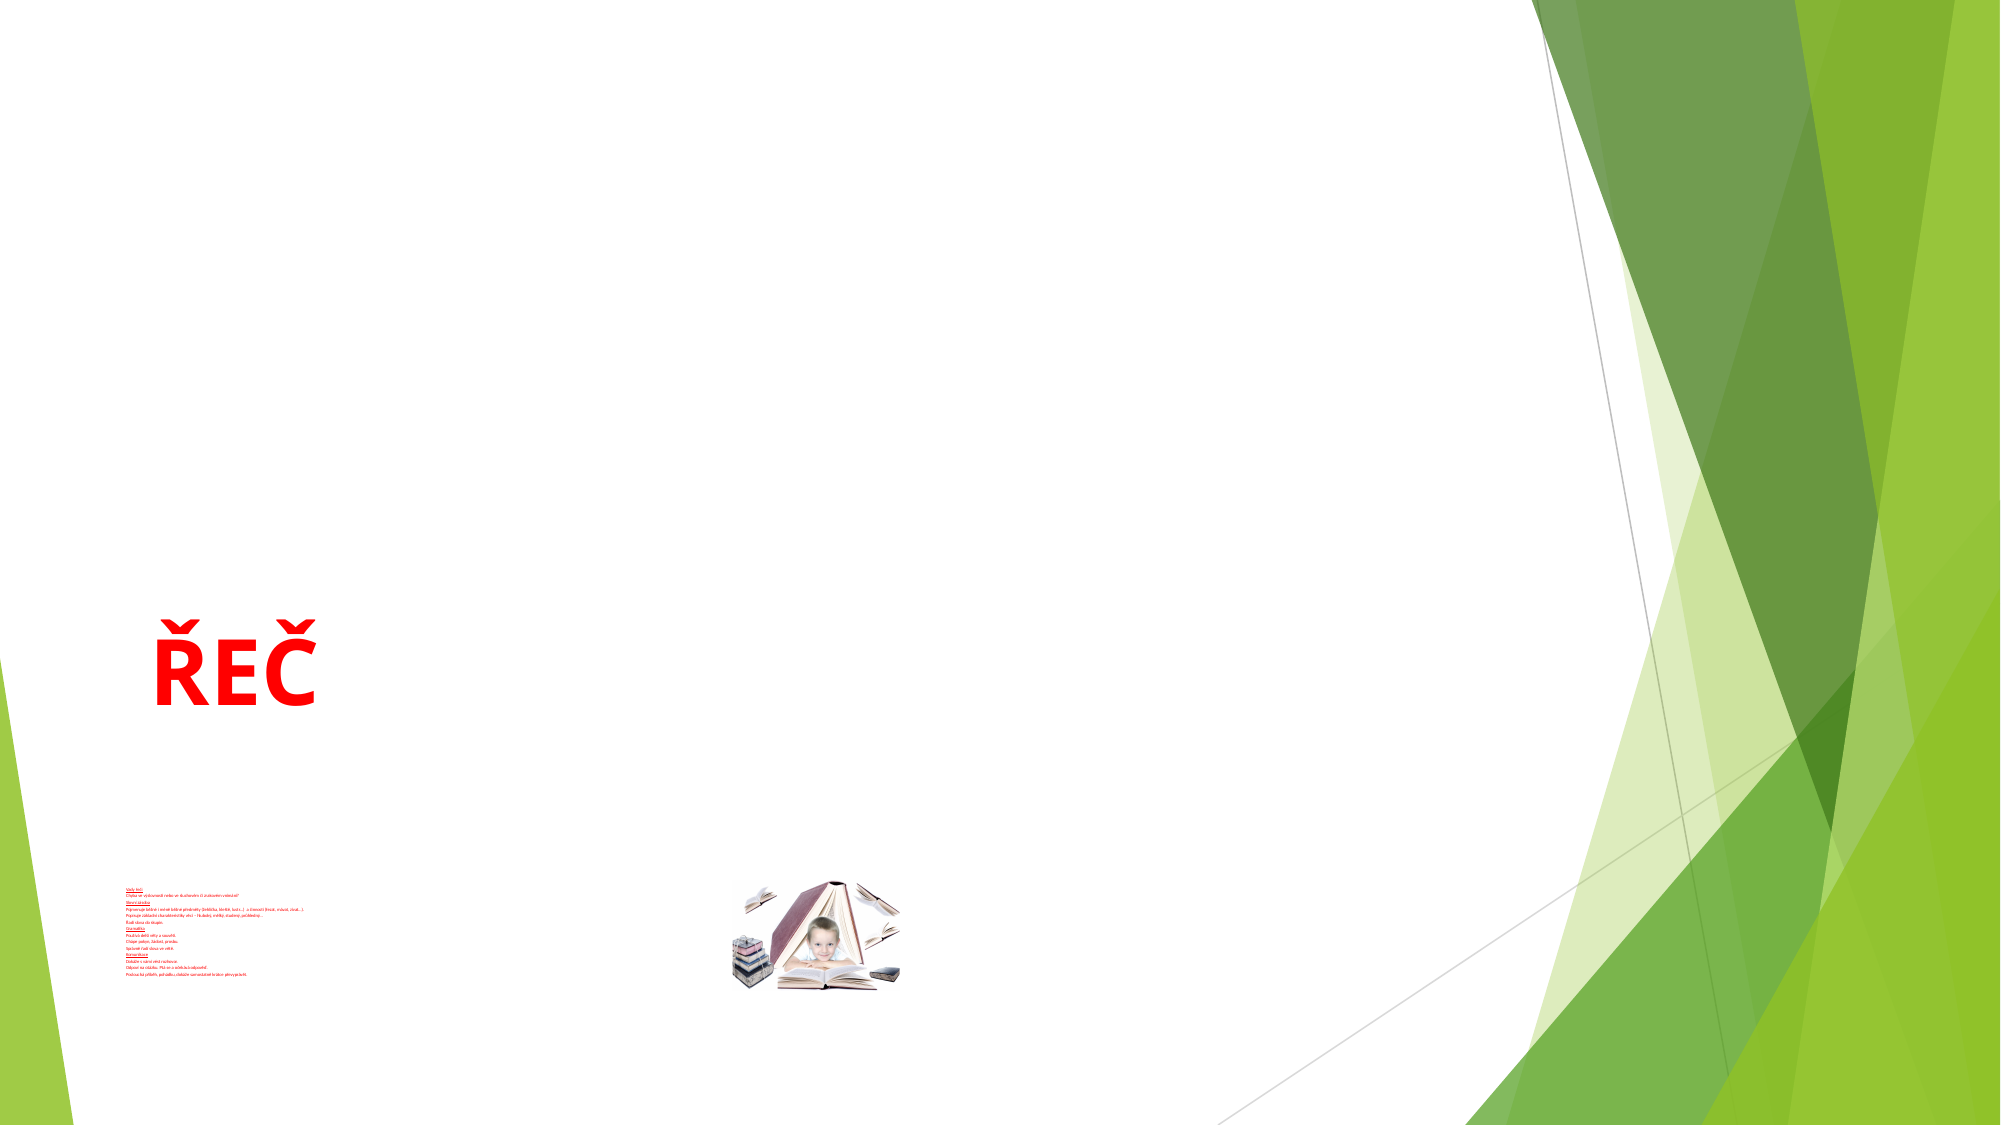

# ŘEČ
Vady řeči
Chyba ve výslovnosti nebo ve sluchovém či zrakovém vnímání?
Slovní zásoba
Pojmenuje běžné i méně běžné předměty (žehlička, kleště, lustr…) a činnosti (řezat, mávat, zívat…).
Popisuje základní charakteristiky věcí – hluboký, mělký, studený, průhledný…
Řadí slova do skupin.
Gramatika
Používá delší věty a souvětí.
Chápe pokyn, žádost, prosbu.
Správně řadí slova ve větě.
Komunikace
Dokáže s vámi vést rozhovor.
Odpoví na otázku. Ptá se a očekává odpověď.
Poslouchá příběh, pohádku, dokáže samostatně krátce převyprávět.